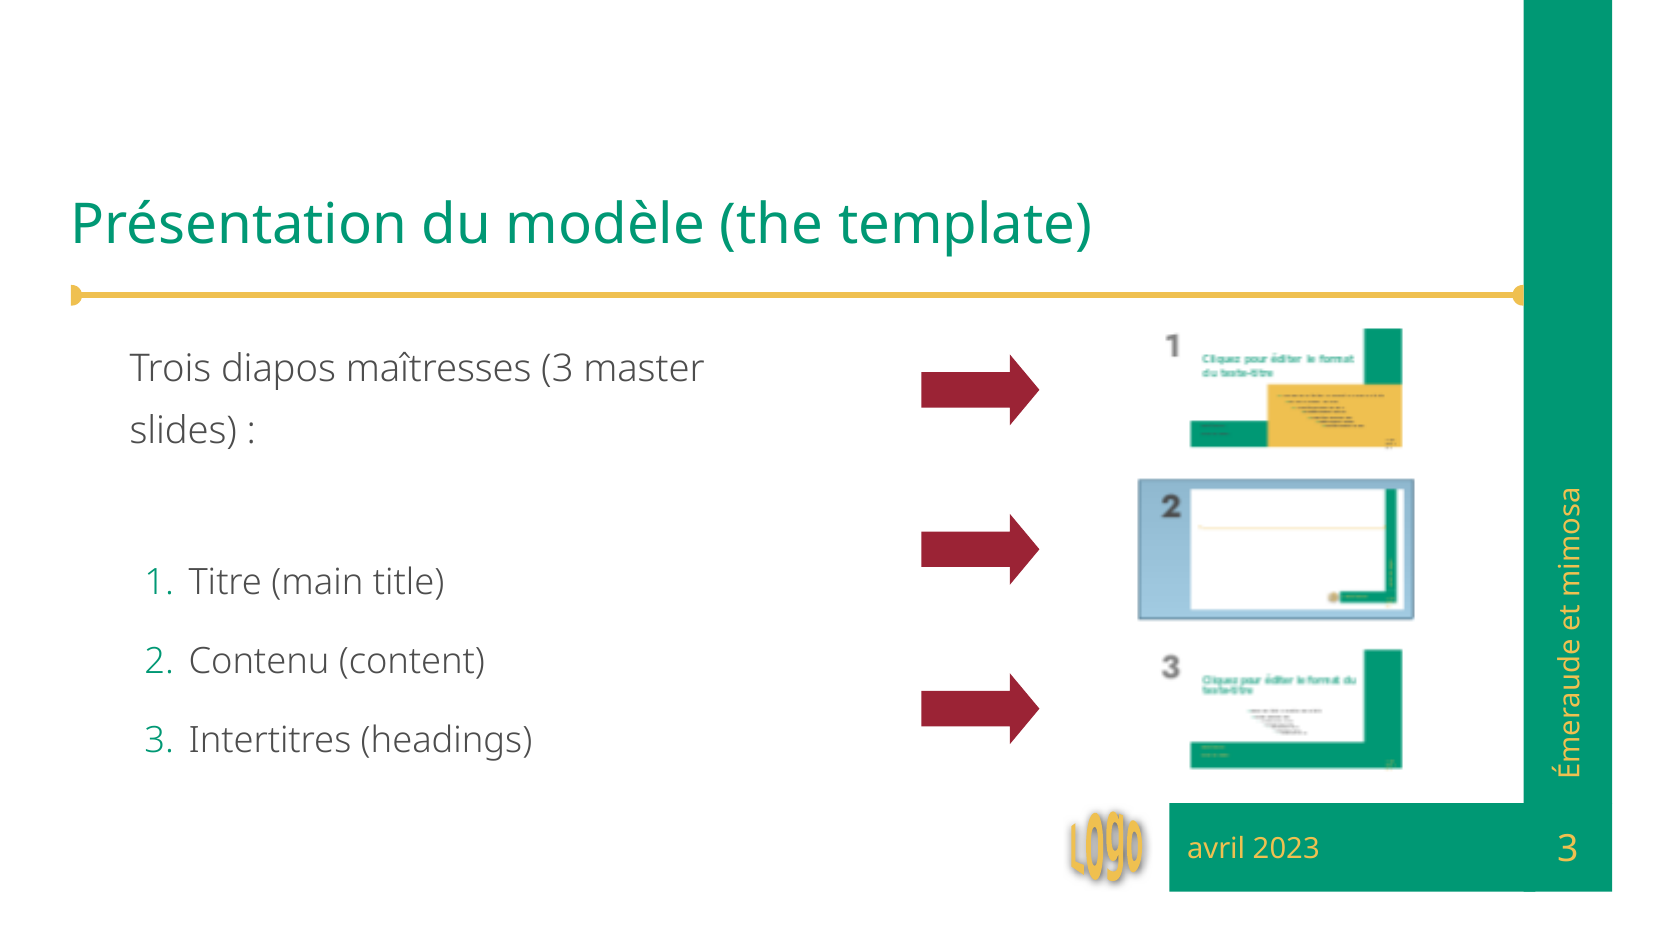

# Présentation du modèle (the template)
Trois diapos maîtresses (3 master slides) :
Titre (main title)
Contenu (content)
Intertitres (headings)
Émeraude et mimosa
avril 2023
3